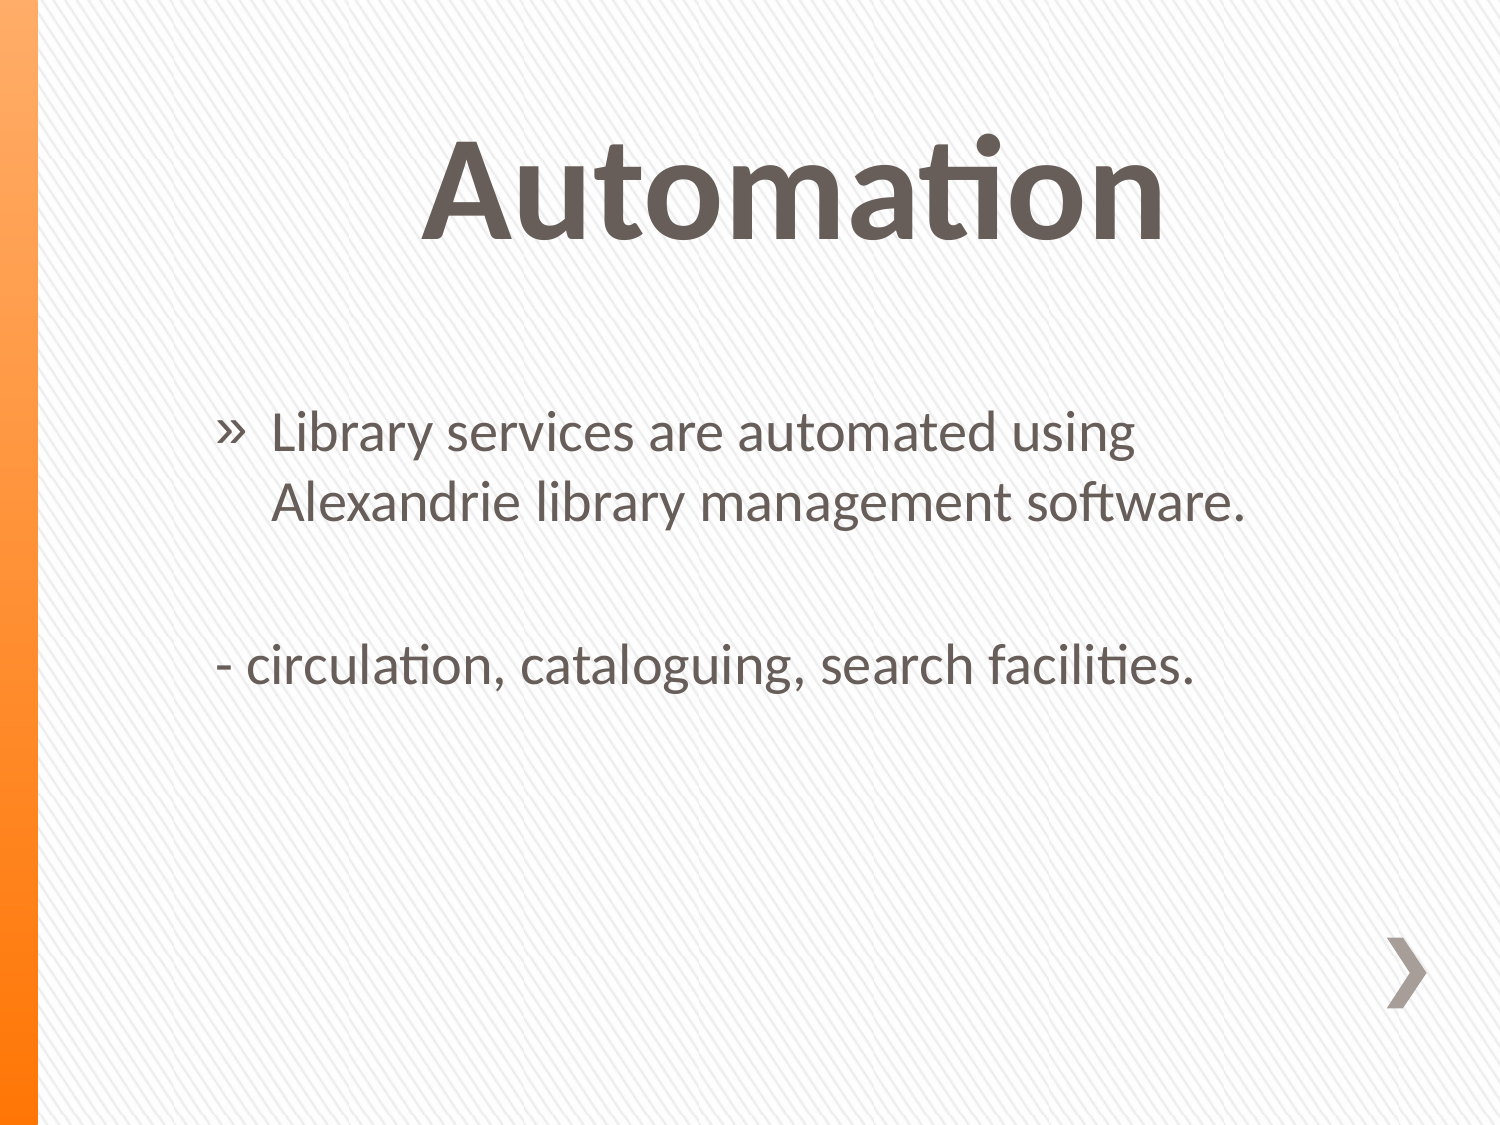

# Automation
Library services are automated using Alexandrie library management software.
- circulation, cataloguing, search facilities.